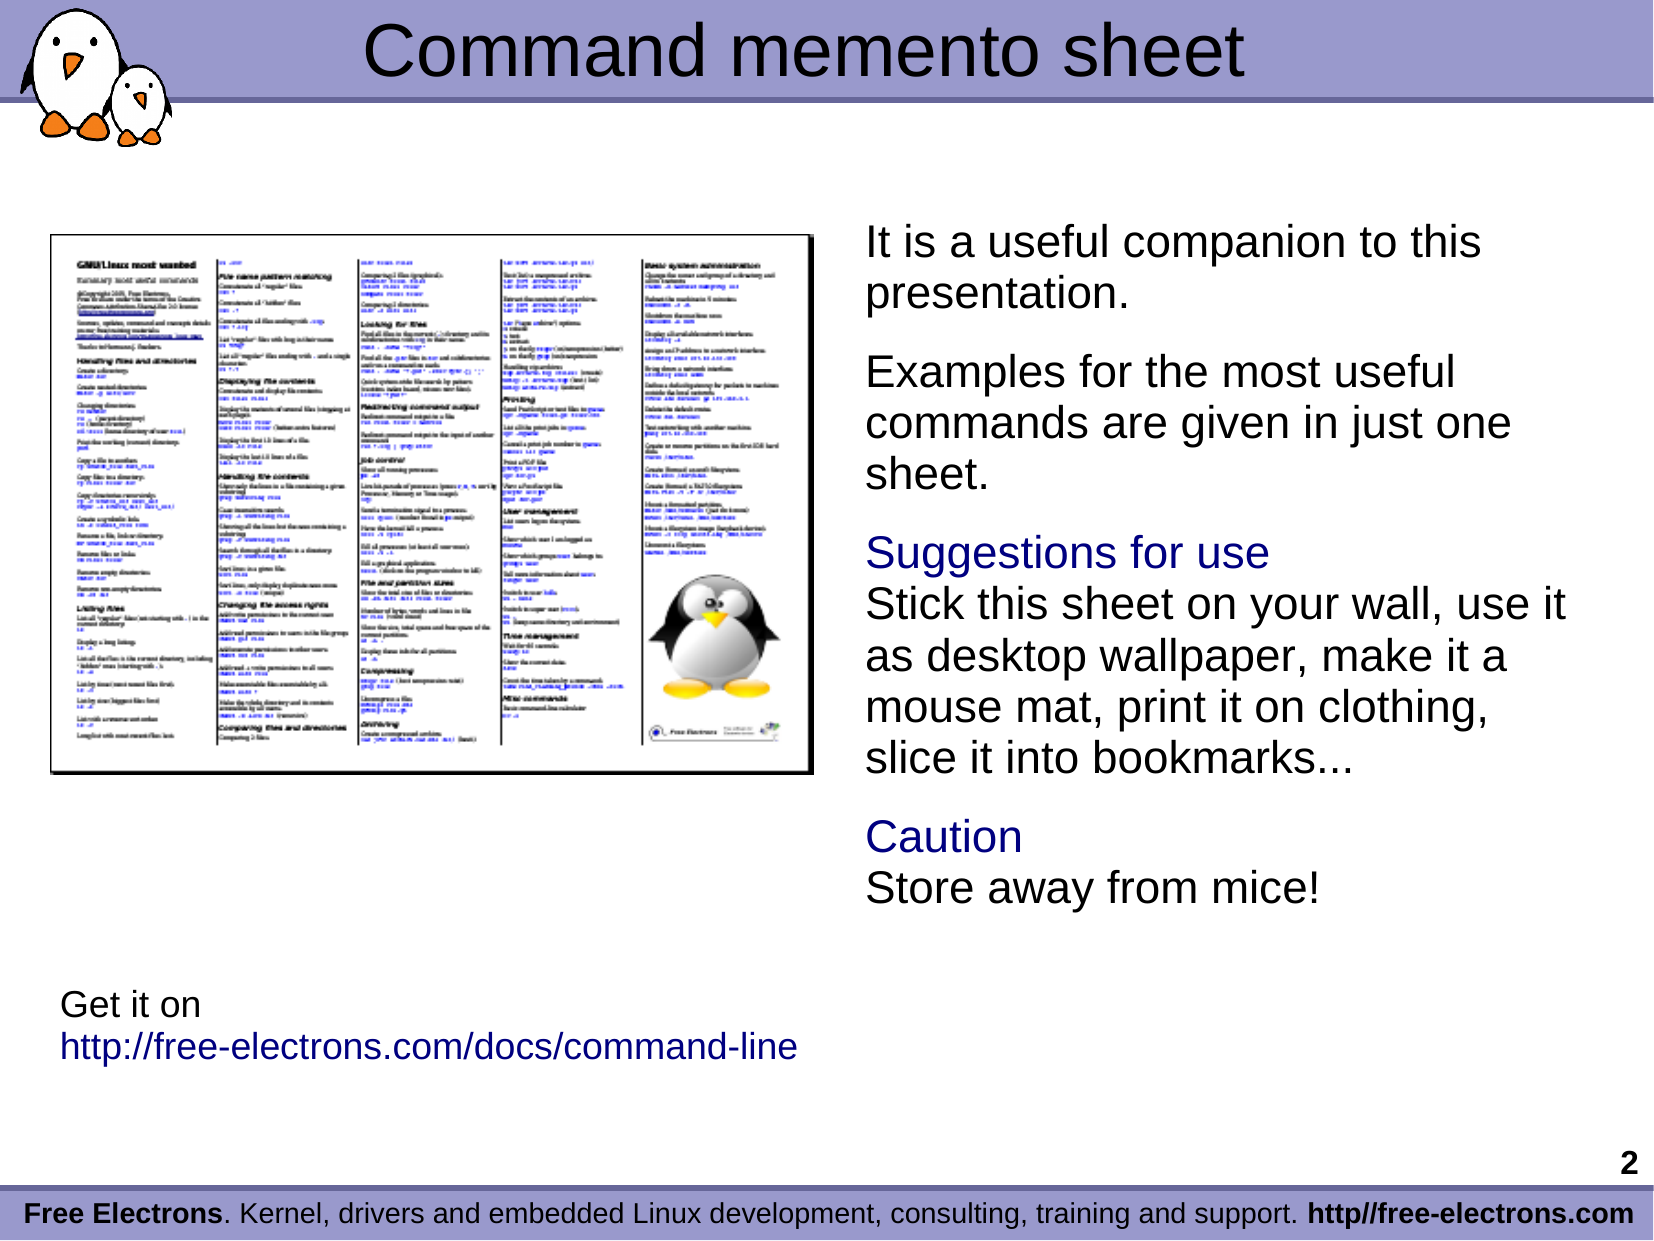

# Command memento sheet
It is a useful companion to this presentation.
Examples for the most useful commands are given in just one sheet.
Suggestions for use
Stick this sheet on your wall, use it as desktop wallpaper, make it a mouse mat, print it on clothing, slice it into bookmarks...
Caution
Store away from mice!
Get it on
http://free-electrons.com/docs/command-line